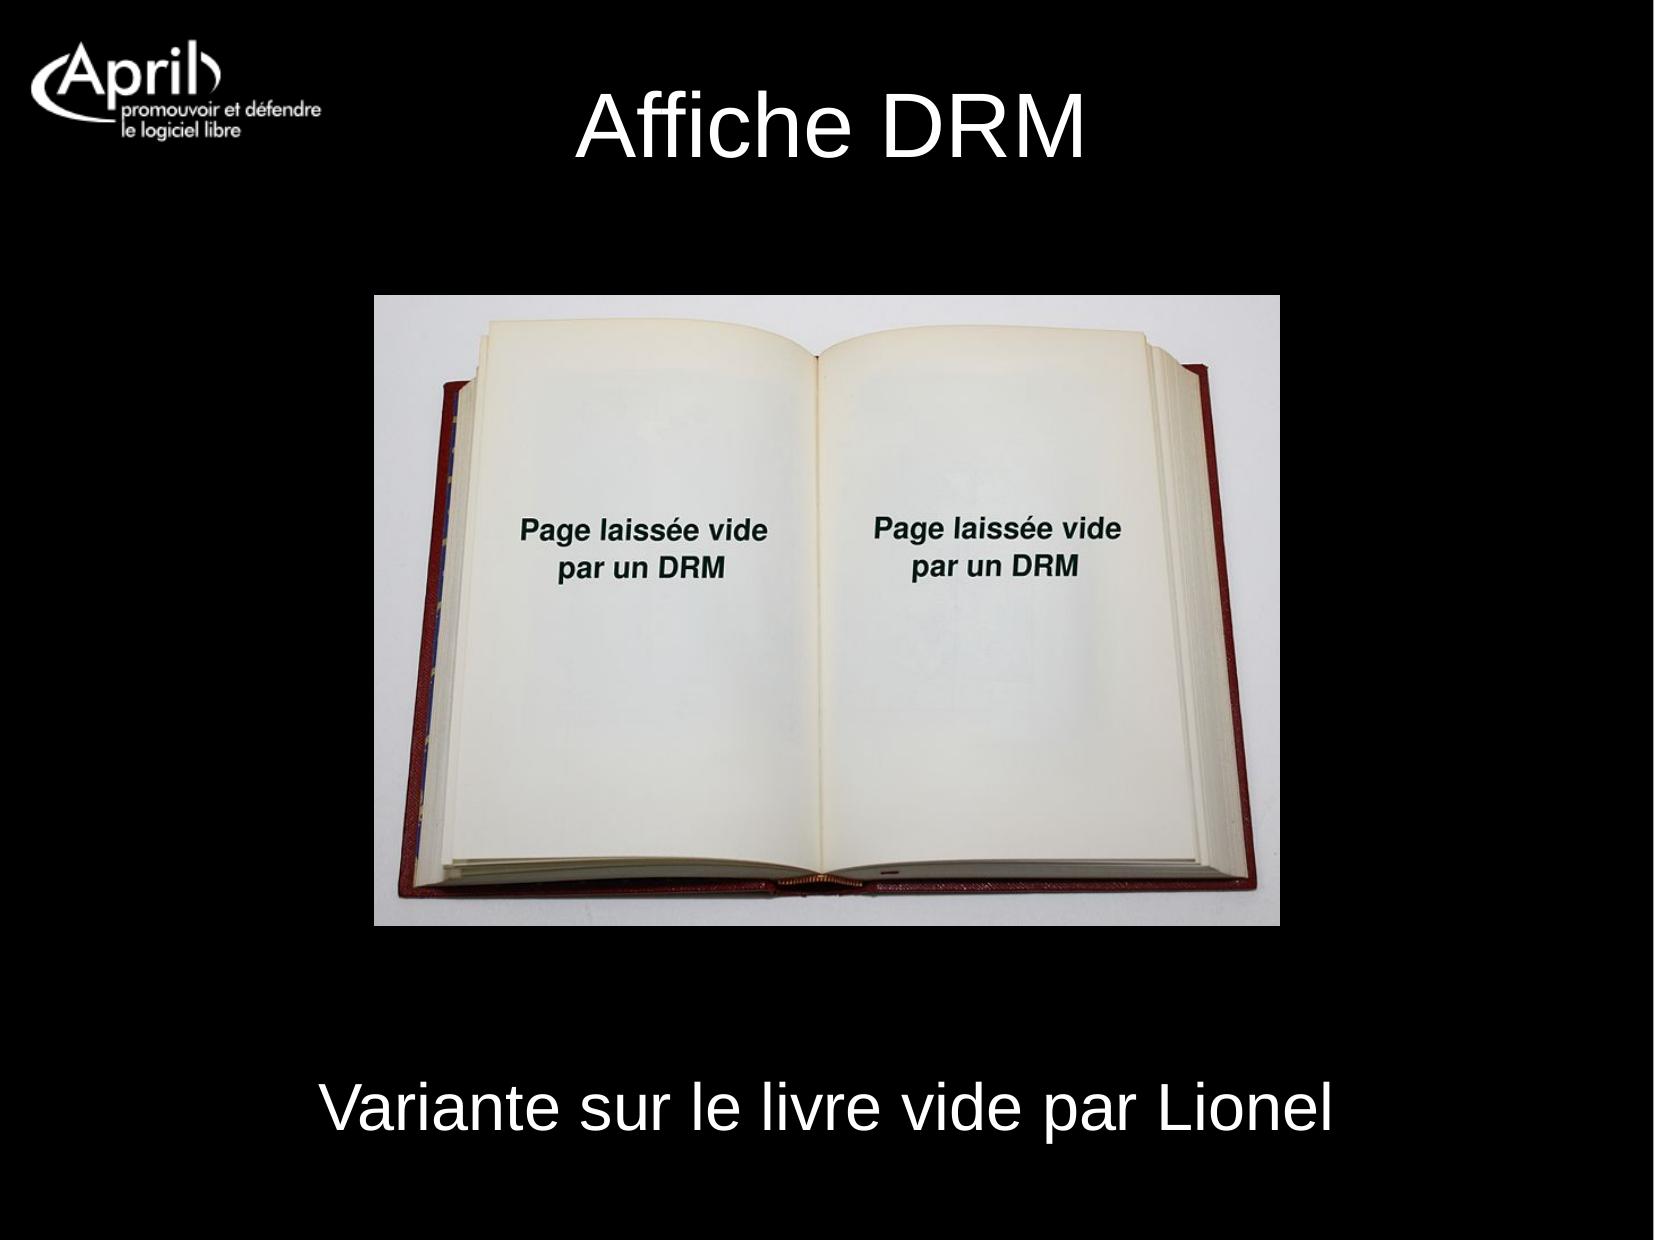

# Affiche DRM
Variante sur le livre vide par Lionel